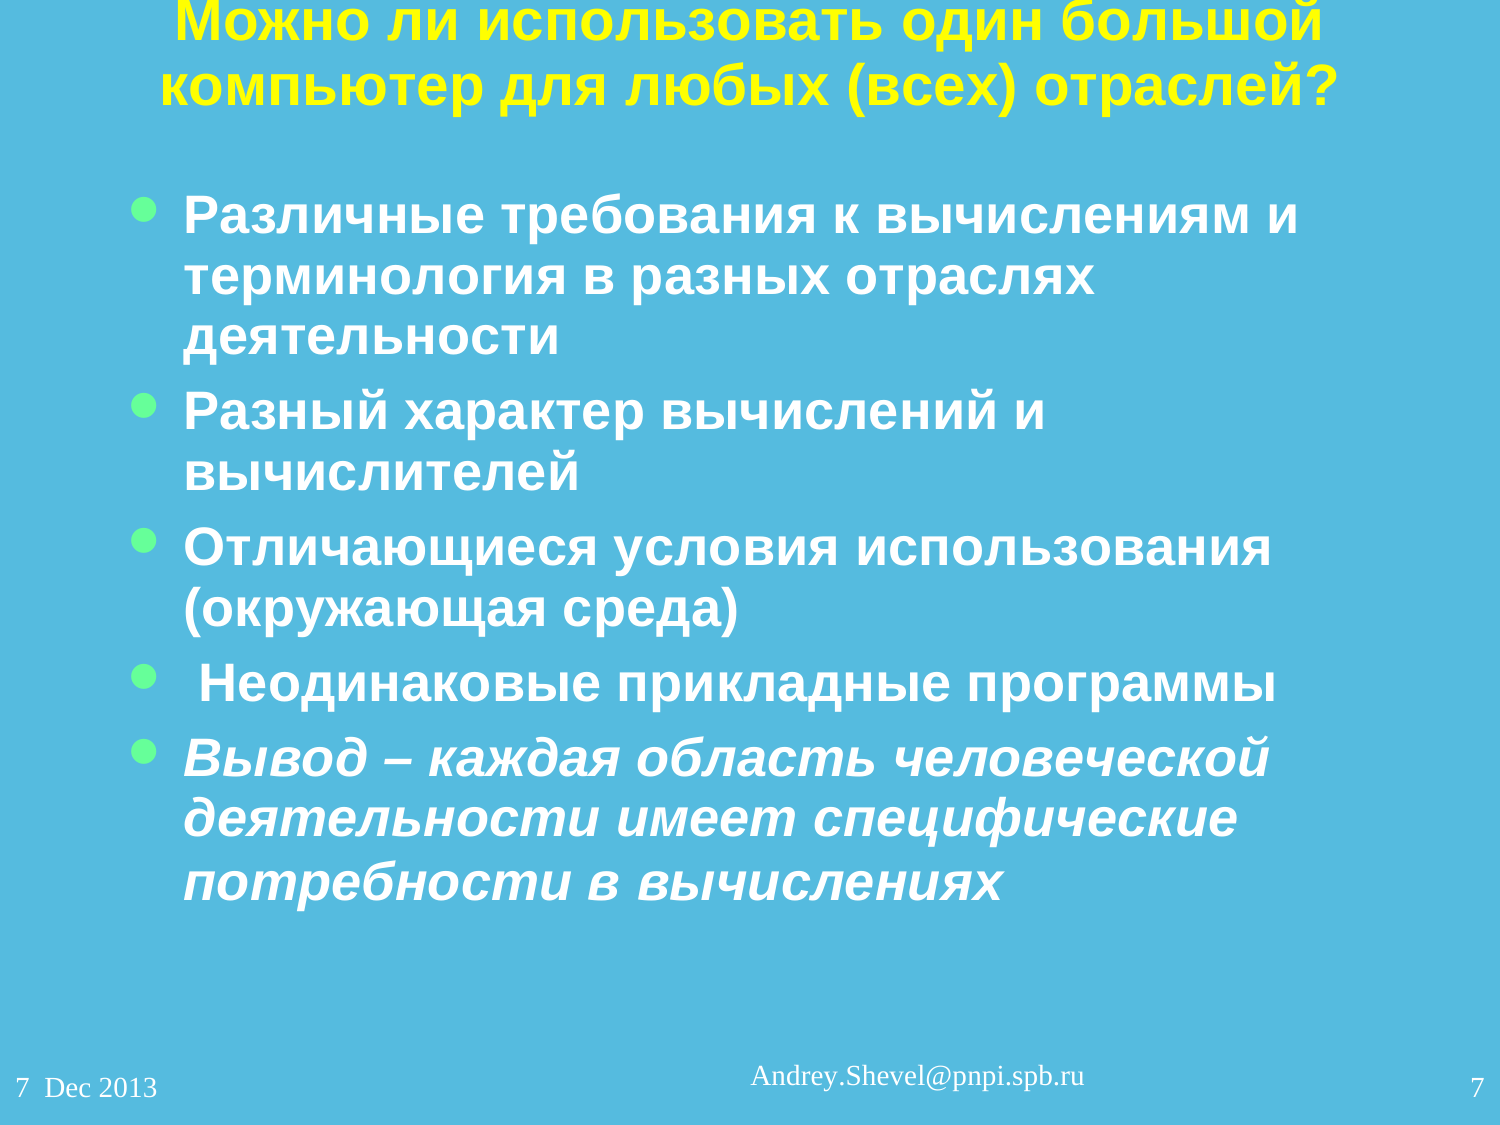

# Можно ли использовать один большой компьютер для любых (всех) отраслей?
Различные требования к вычислениям и терминология в разных отраслях деятельности
Разный характер вычислений и вычислителей
Отличающиеся условия использования (окружающая среда)
 Неодинаковые прикладные программы
Вывод – каждая область человеческой деятельности имеет специфические потребности в вычислениях
7